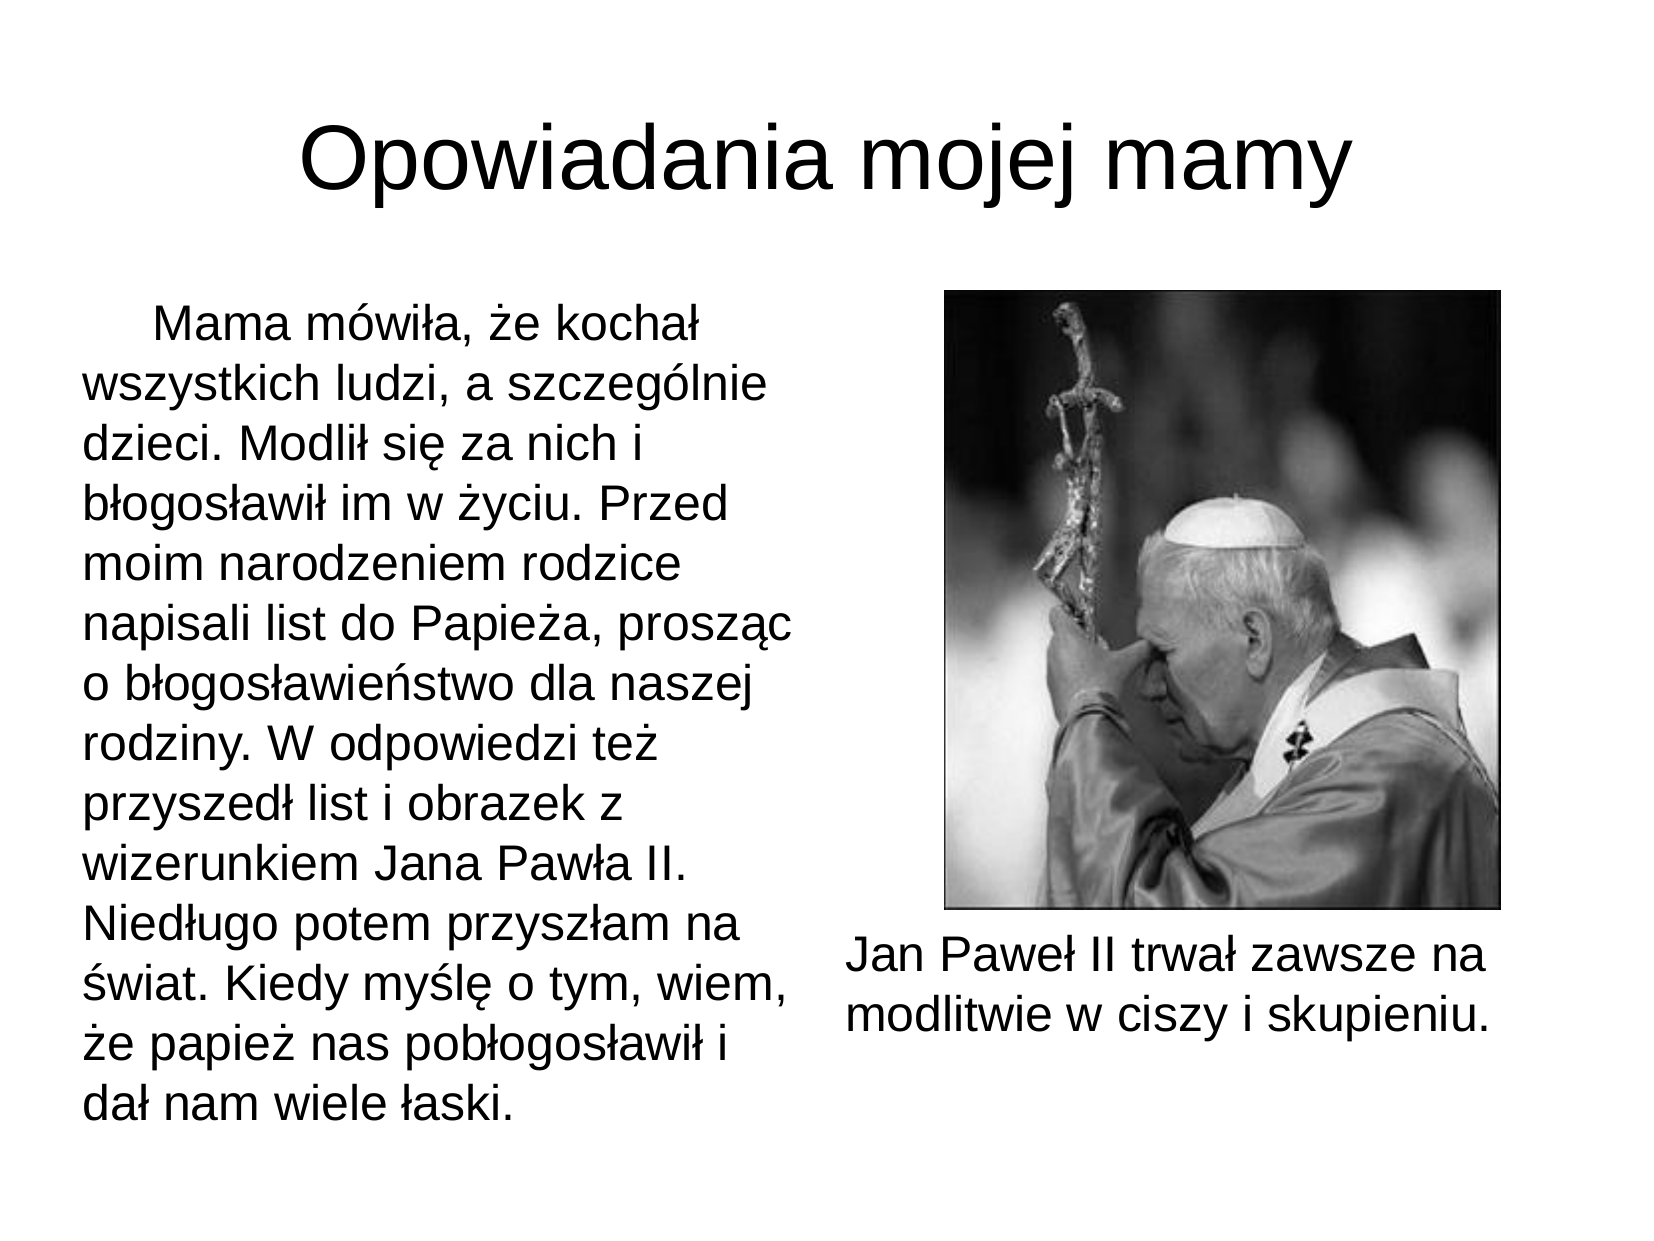

# Opowiadania mojej mamy
 Mama mówiła, że kochał wszystkich ludzi, a szczególnie dzieci. Modlił się za nich i błogosławił im w życiu. Przed moim narodzeniem rodzice napisali list do Papieża, prosząc o błogosławieństwo dla naszej rodziny. W odpowiedzi też przyszedł list i obrazek z wizerunkiem Jana Pawła II. Niedługo potem przyszłam na świat. Kiedy myślę o tym, wiem, że papież nas pobłogosławił i dał nam wiele łaski.
Jan Paweł II trwał zawsze na modlitwie w ciszy i skupieniu.